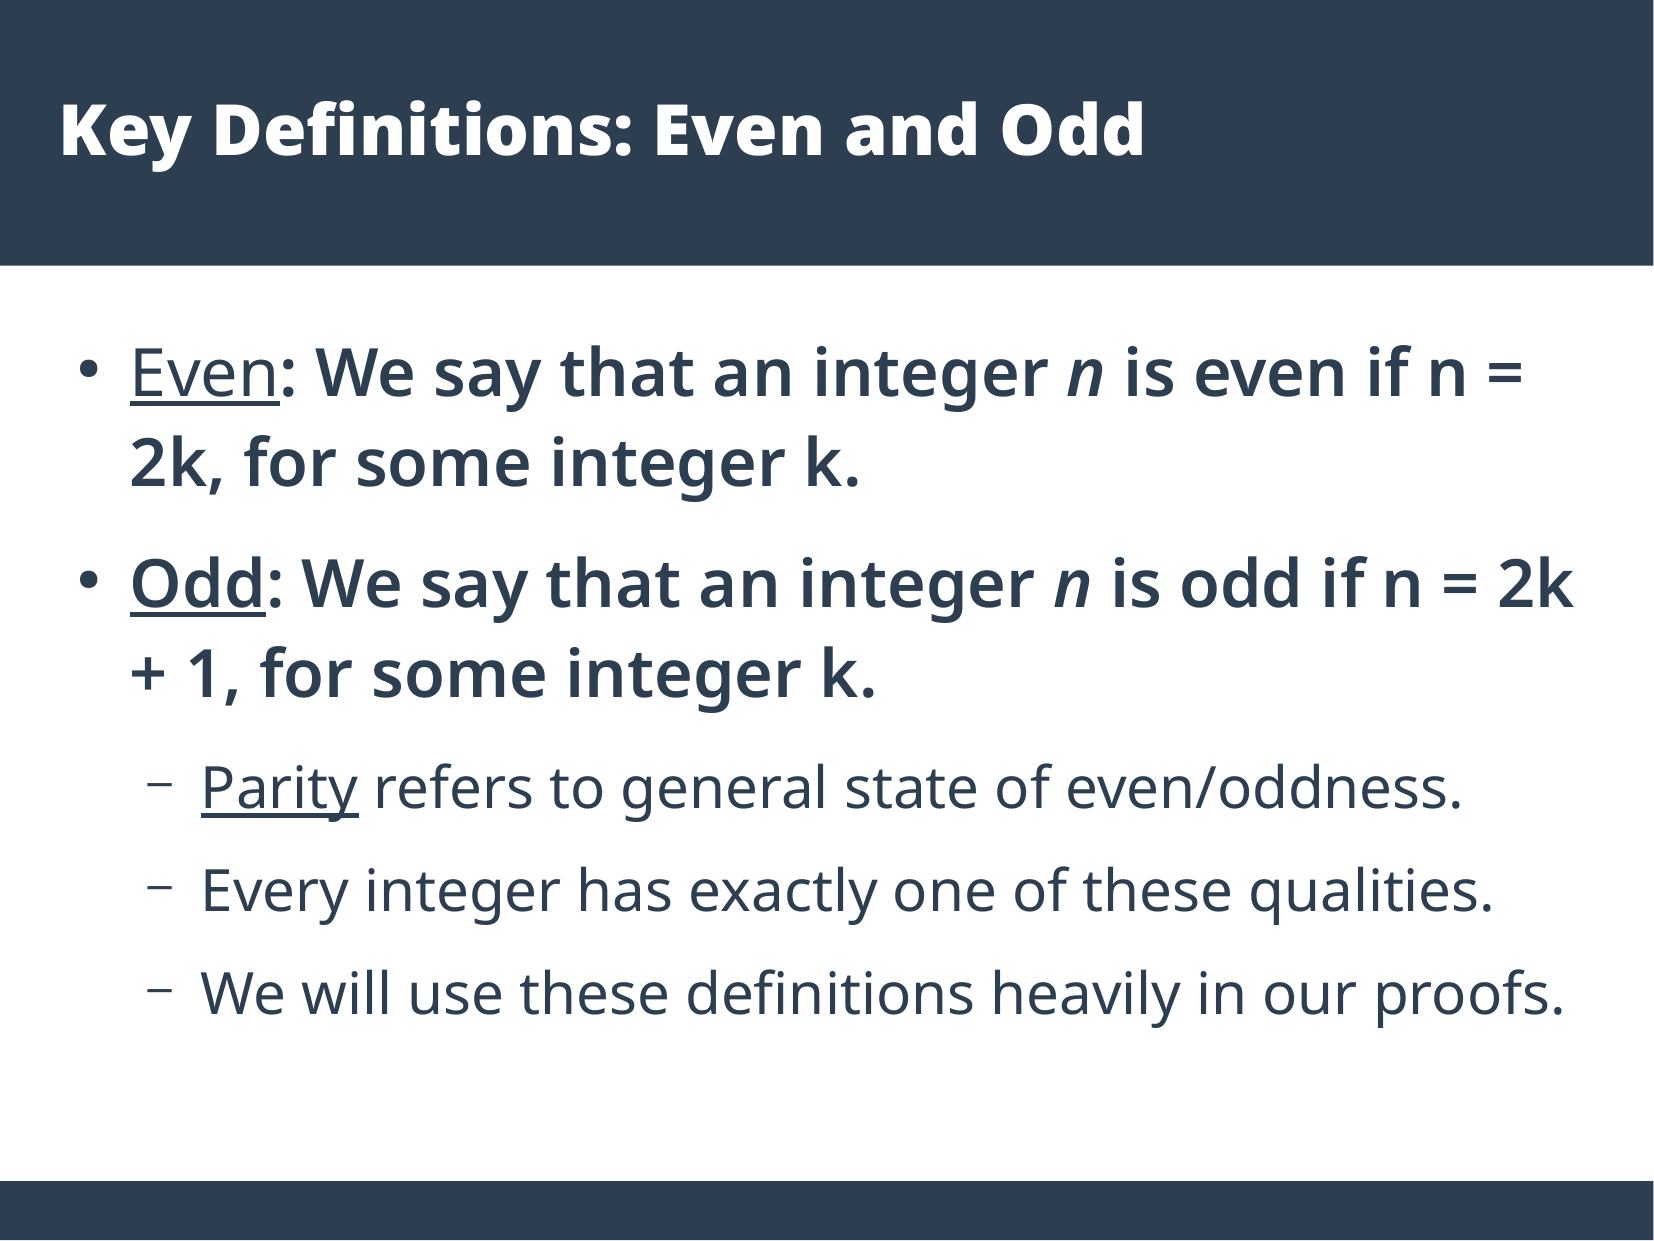

# Key Definitions: Even and Odd
Even: We say that an integer n is even if n = 2k, for some integer k.
Odd: We say that an integer n is odd if n = 2k + 1, for some integer k.
Parity refers to general state of even/oddness.
Every integer has exactly one of these qualities.
We will use these definitions heavily in our proofs.